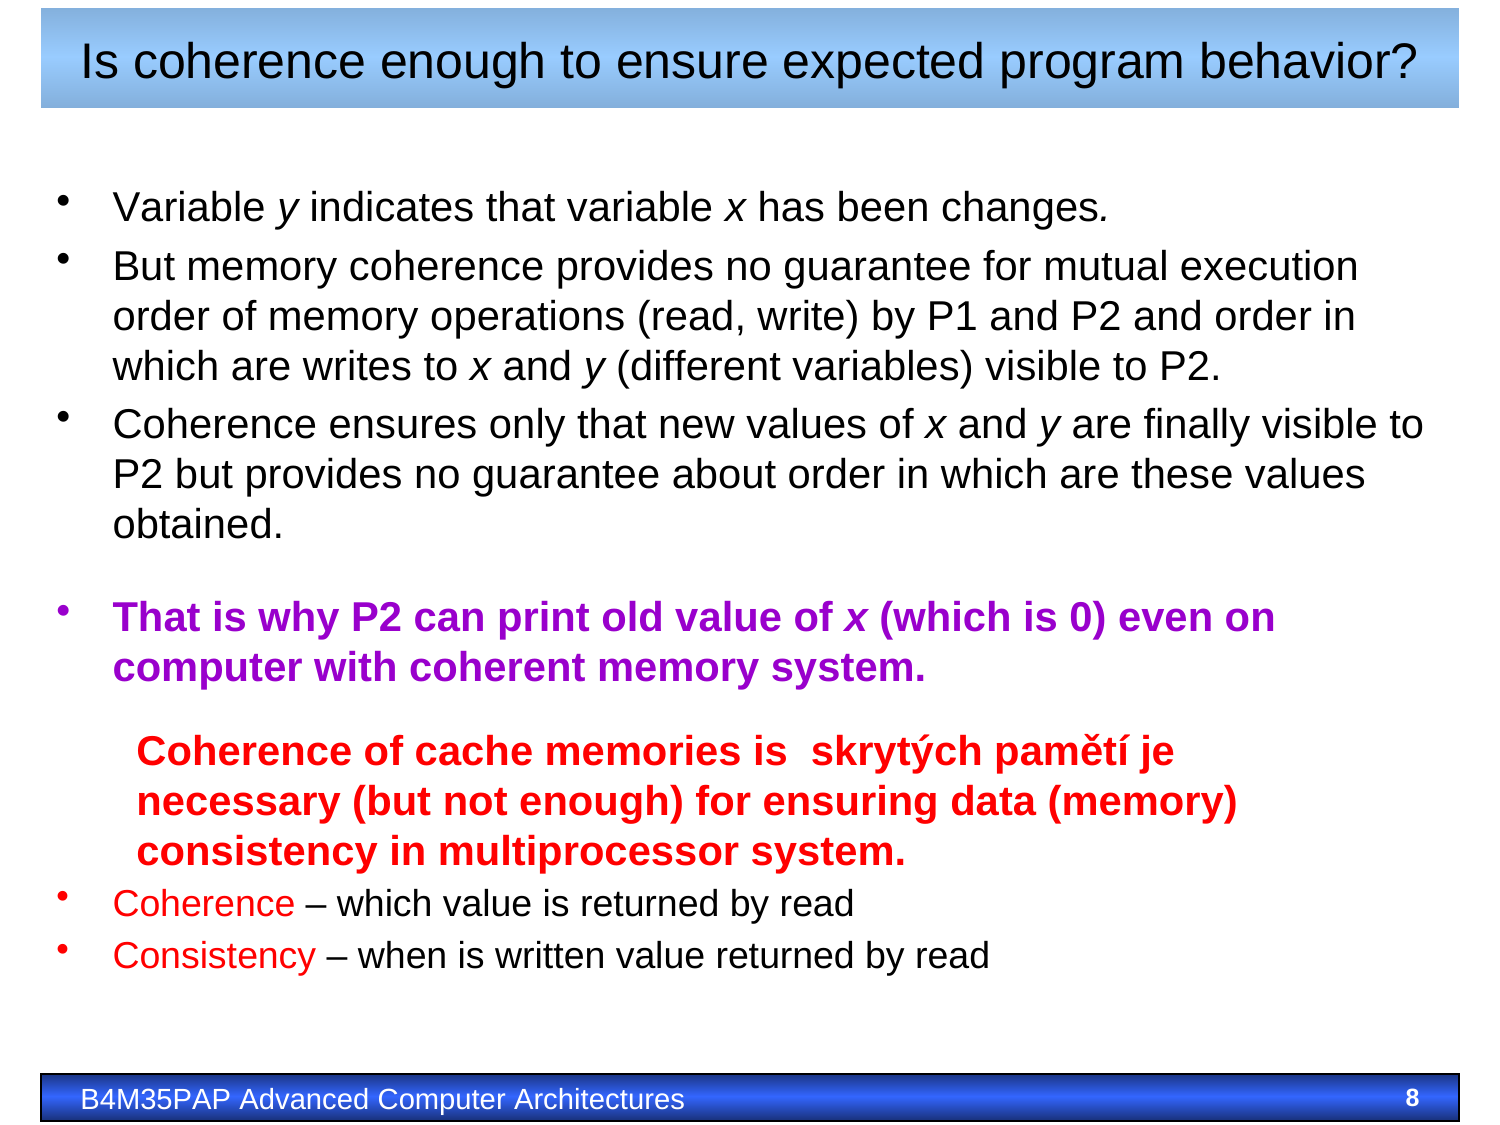

Is coherence enough to ensure expected program behavior?
# Variable y indicates that variable x has been changes.
But memory coherence provides no guarantee for mutual execution order of memory operations (read, write) by P1 and P2 and order in which are writes to x and y (different variables) visible to P2.
Coherence ensures only that new values of x and y are finally visible to P2 but provides no guarantee about order in which are these values obtained.
That is why P2 can print old value of x (which is 0) even on computer with coherent memory system.
Coherence – which value is returned by read
Consistency – when is written value returned by read
Coherence of cache memories is skrytých pamětí je necessary (but not enough) for ensuring data (memory) consistency in multiprocessor system.